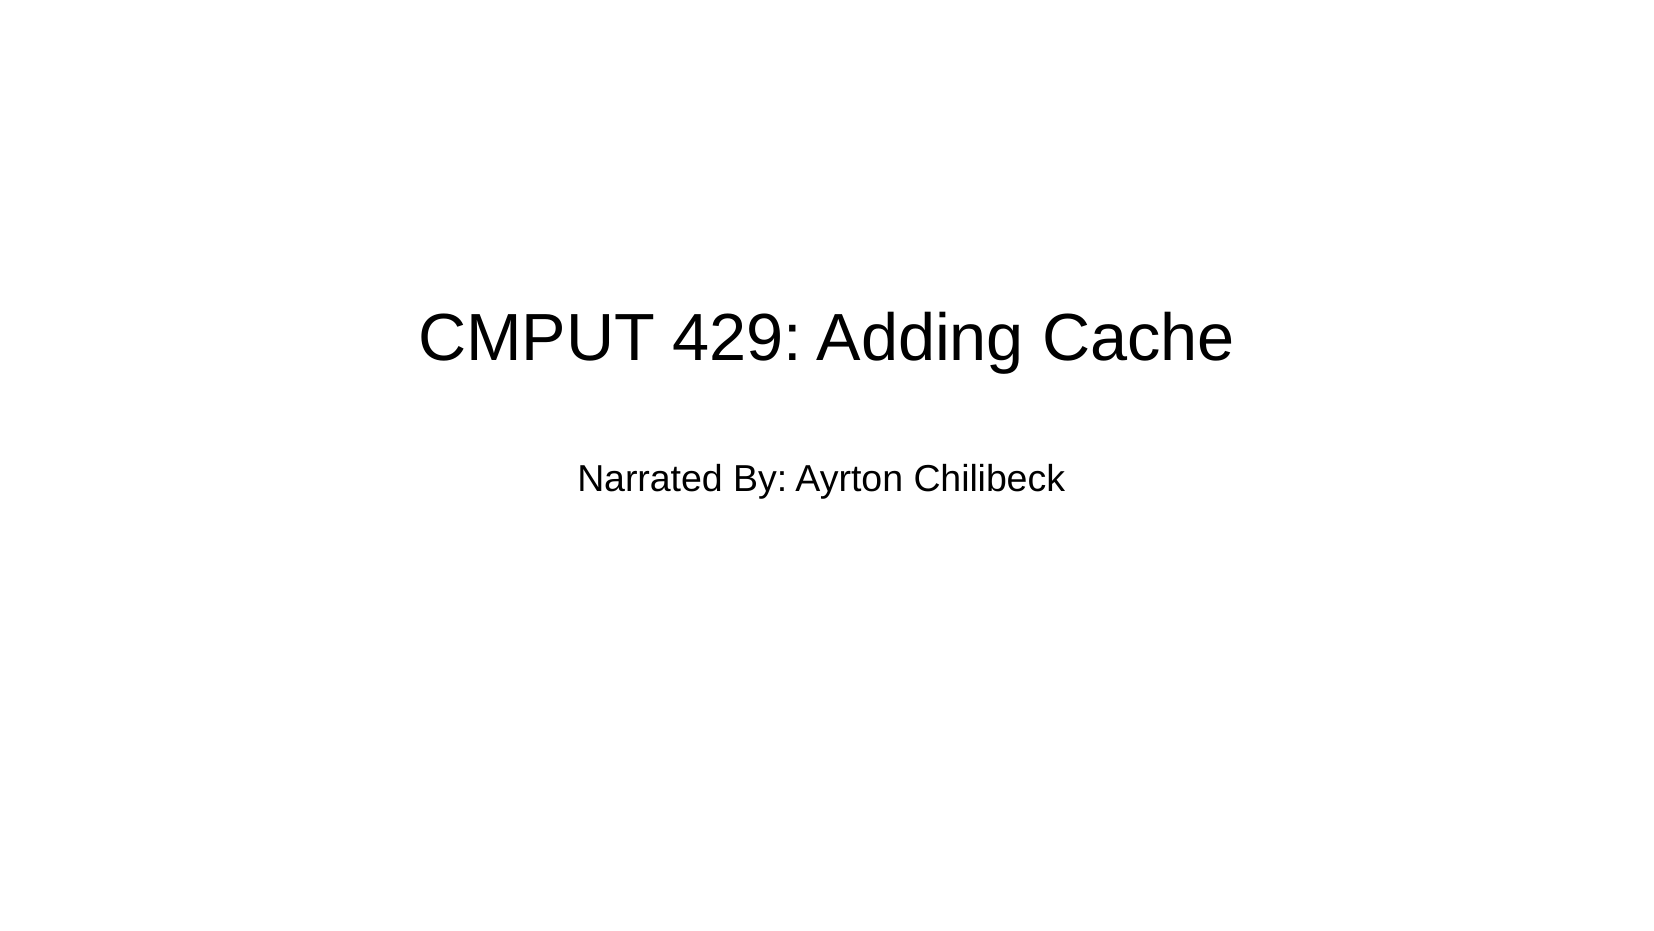

# CMPUT 429: Adding Cache
Narrated By: Ayrton Chilibeck